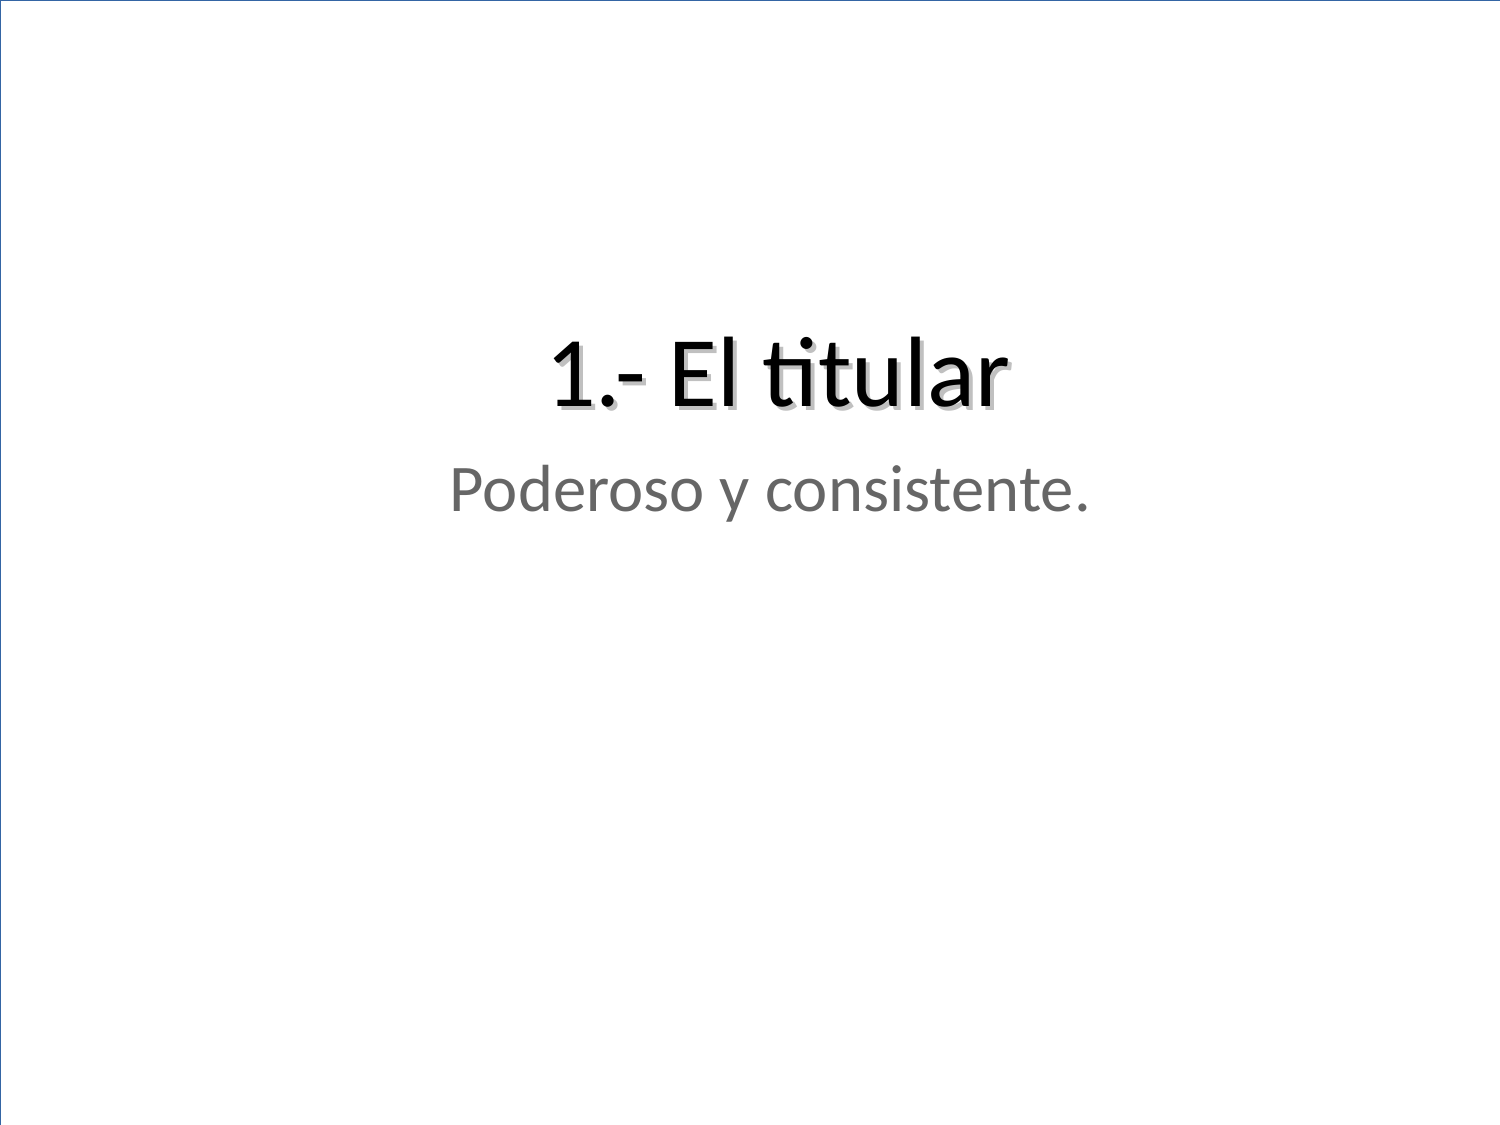

# 1.- El titular
Poderoso y consistente.